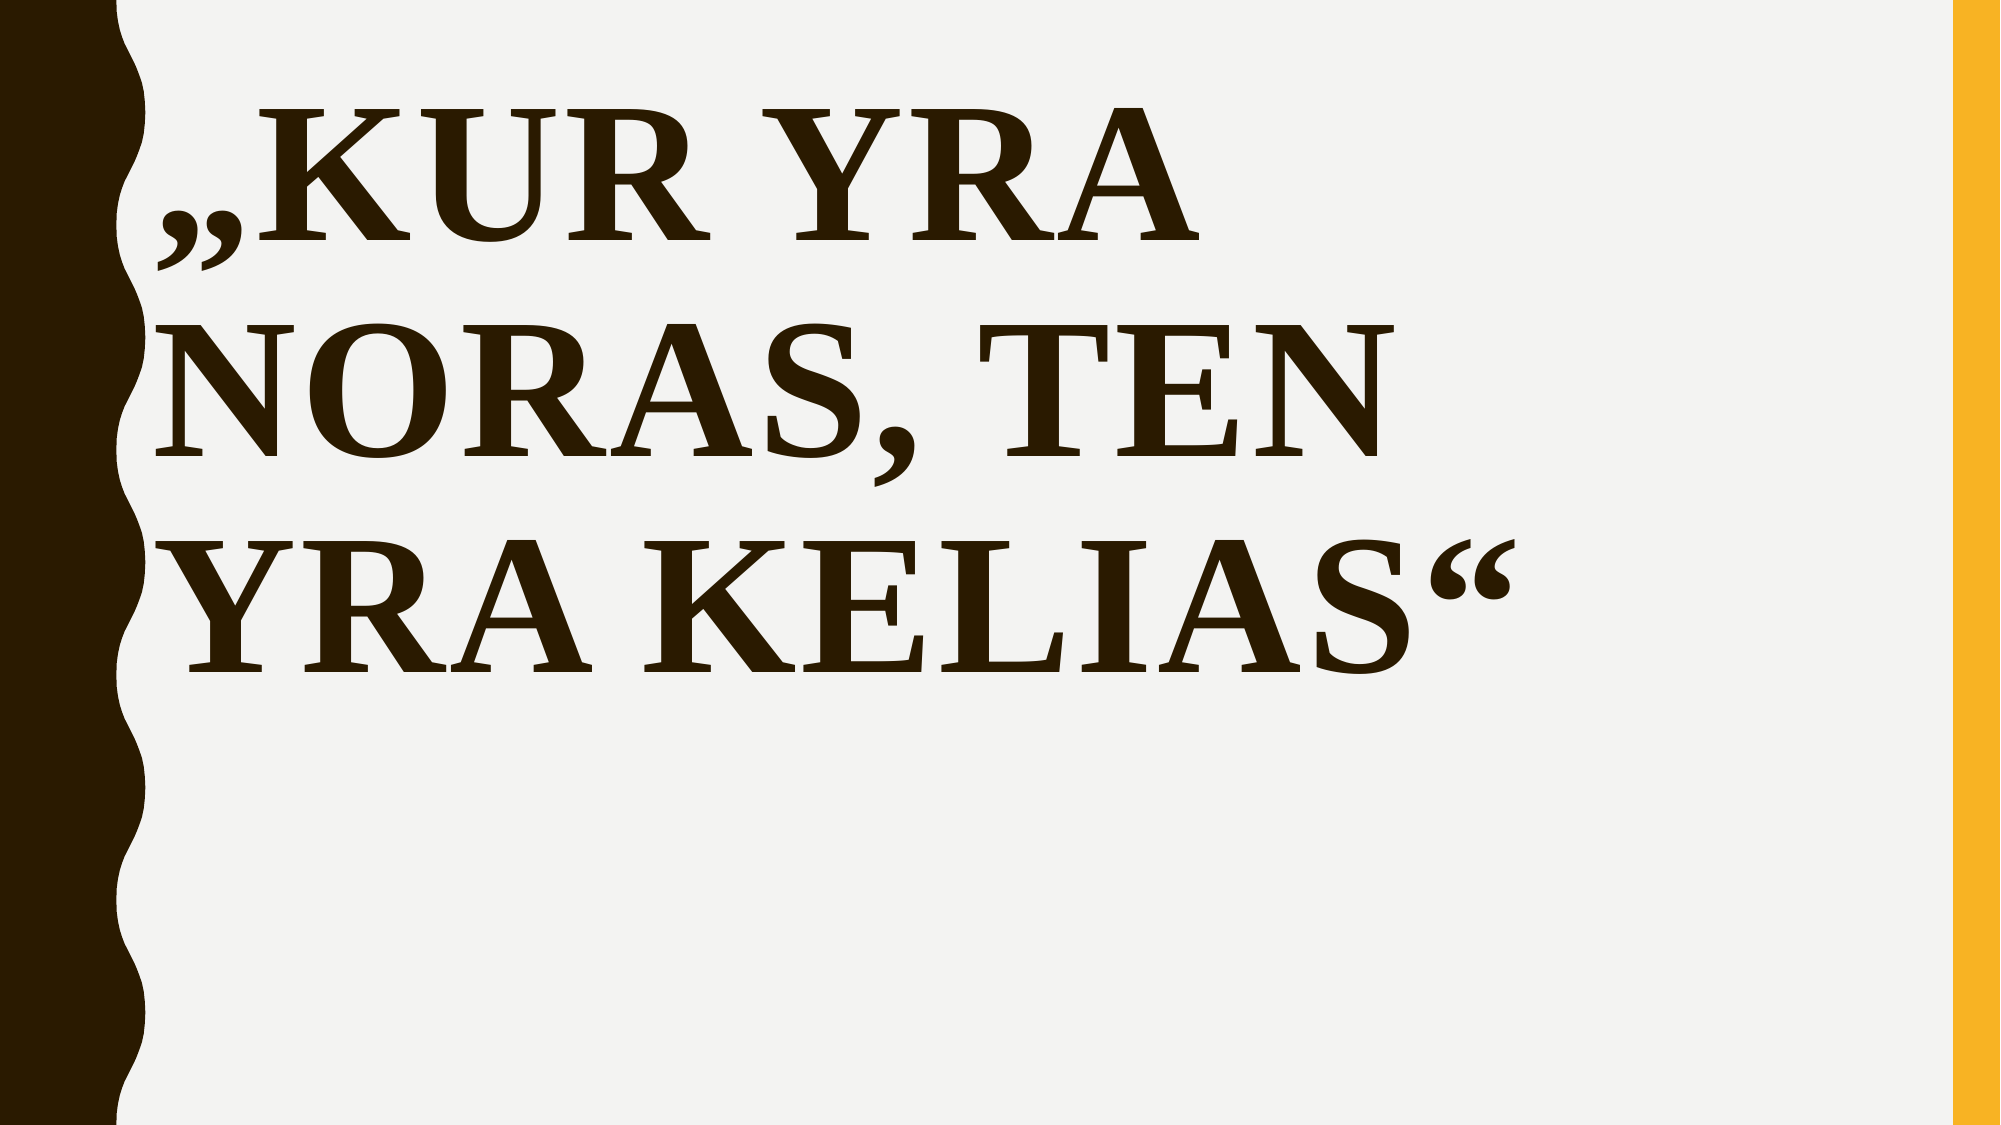

# „Kur yra noras, ten yra kelias“